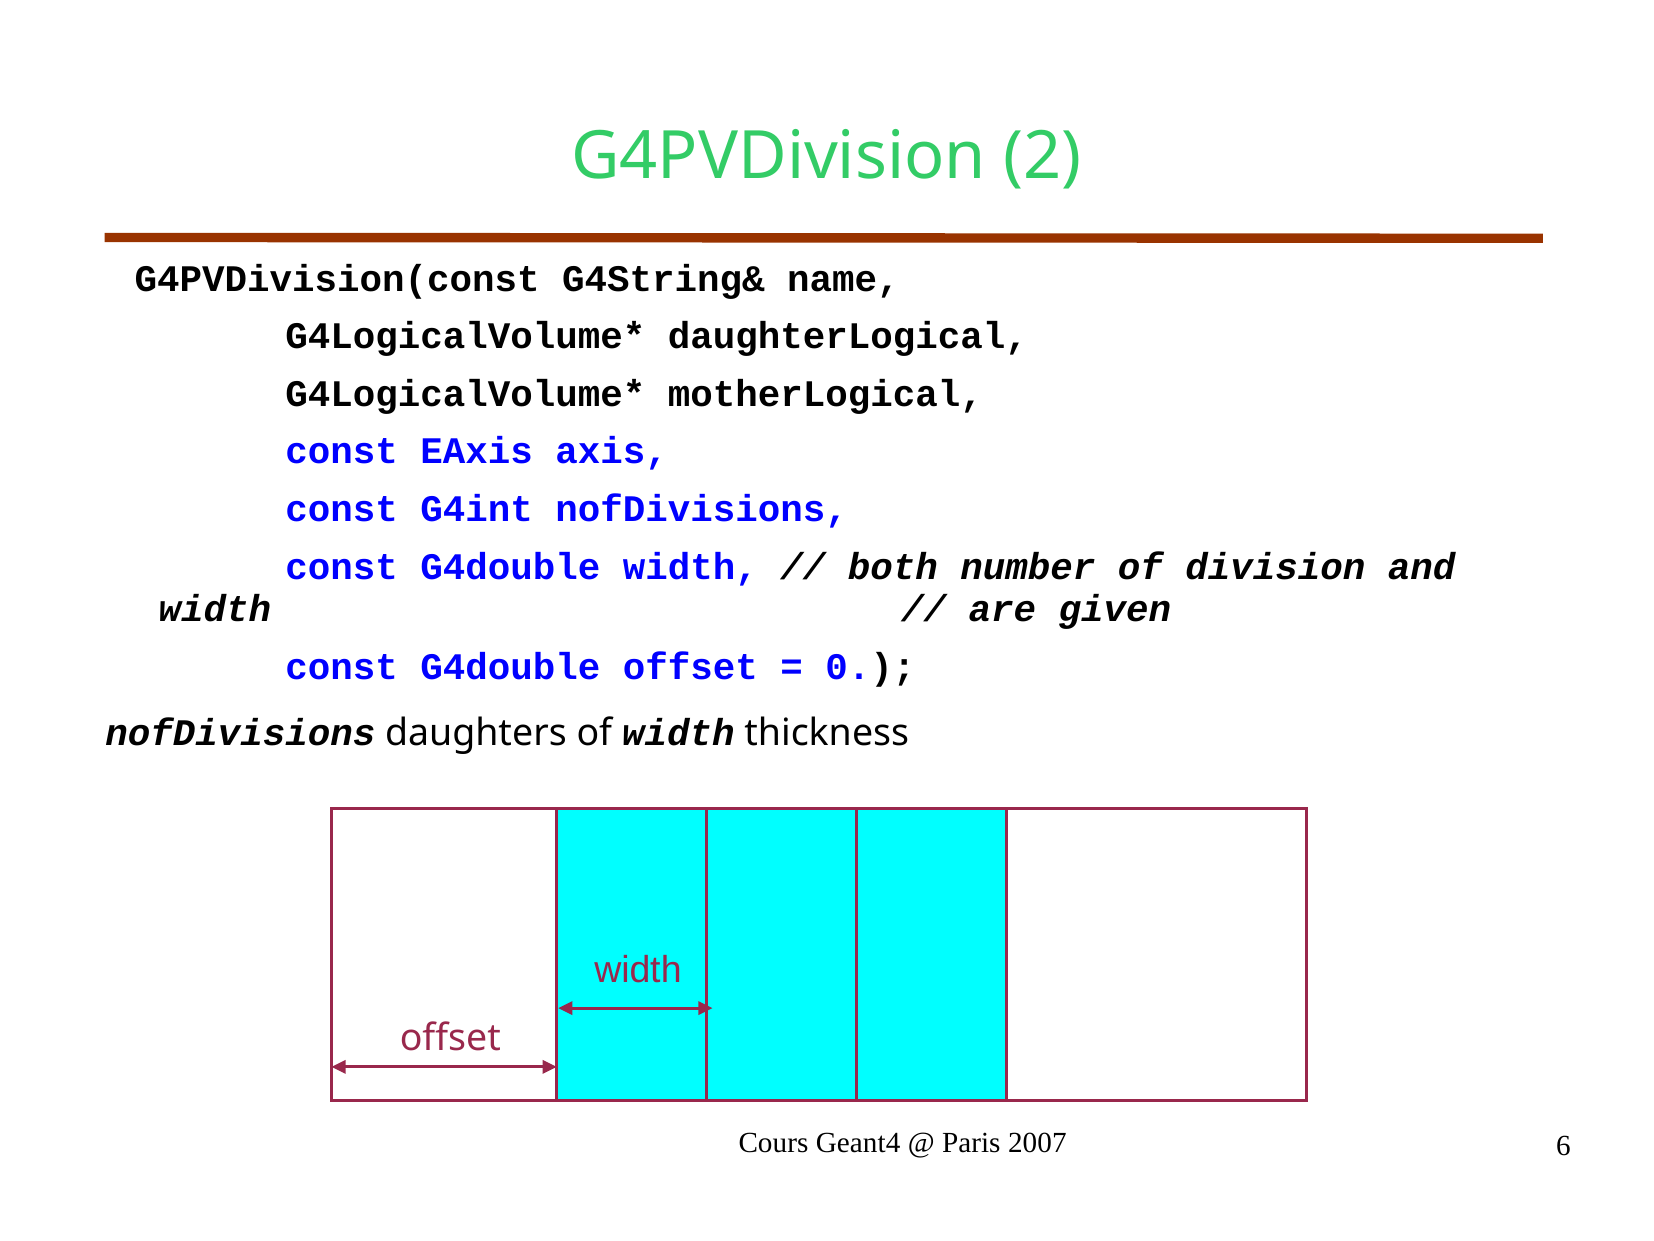

# G4PVDivision (2)
 G4PVDivision(const G4String& name,
 G4LogicalVolume* daughterLogical,
 G4LogicalVolume* motherLogical,
 const EAxis axis,
 const G4int nofDivisions,
 const G4double width, // both number of division and width // are given
 const G4double offset = 0.);
nofDivisions daughters of width thickness
width
nDivisions
offset
offset
Cours Geant4 @ Paris 2007
6